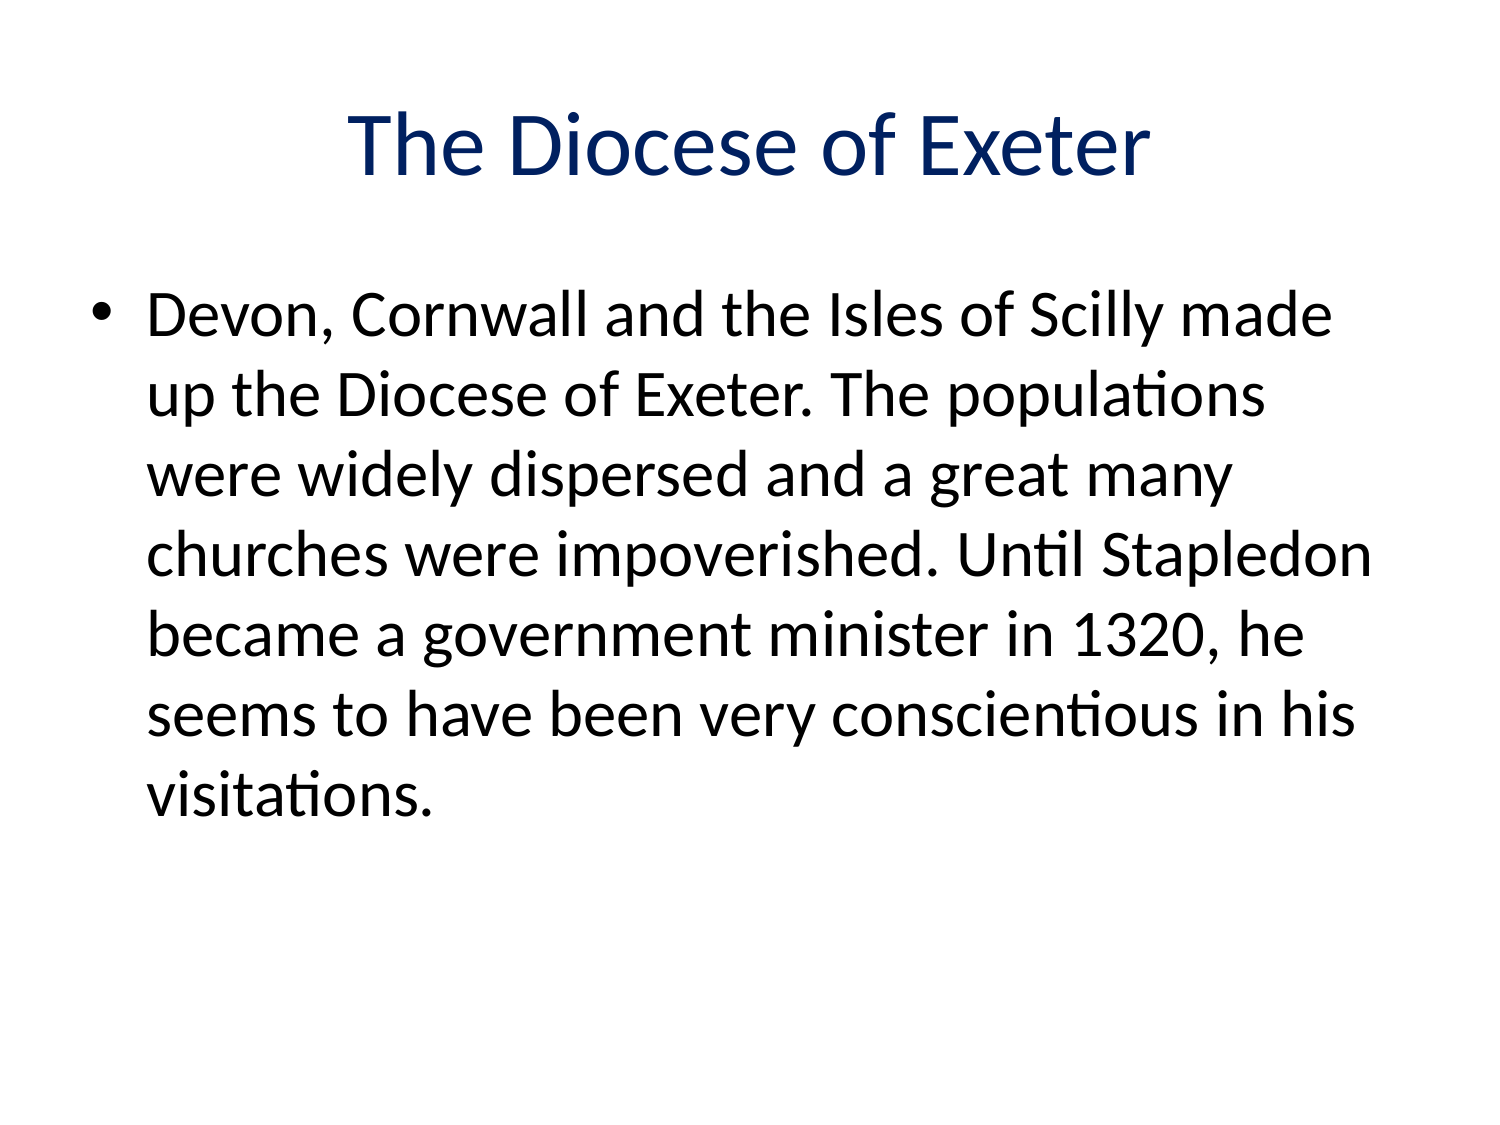

# The Diocese of Exeter
Devon, Cornwall and the Isles of Scilly made up the Diocese of Exeter. The populations were widely dispersed and a great many churches were impoverished. Until Stapledon became a government minister in 1320, he seems to have been very conscientious in his visitations.